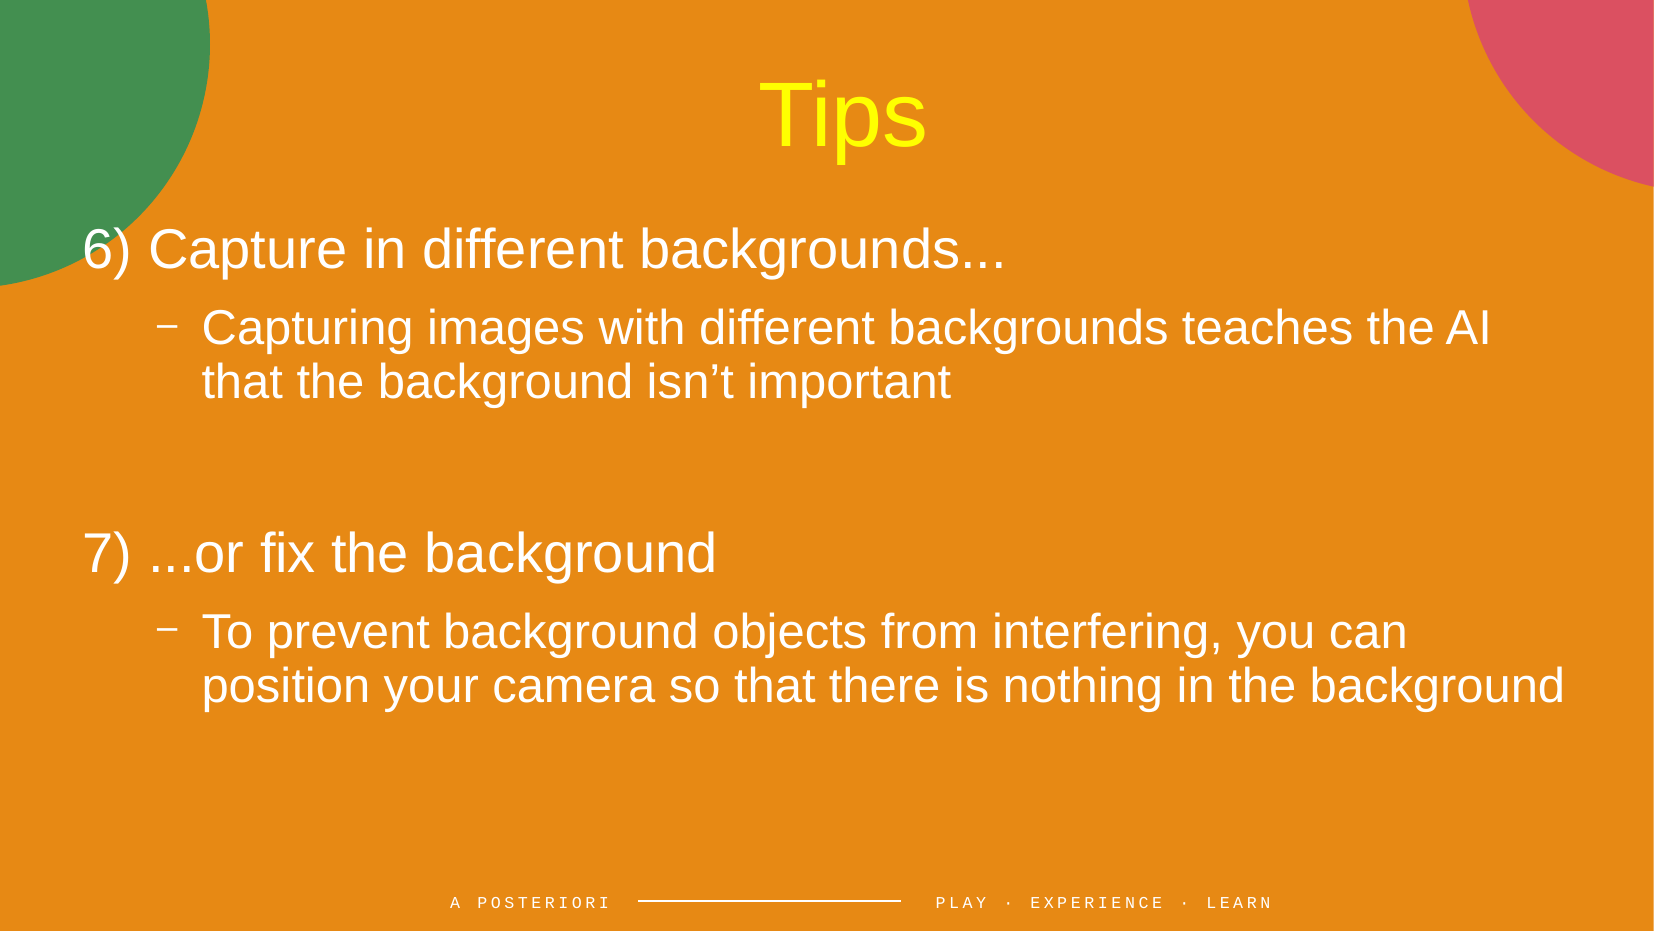

# Tips
6) Capture in different backgrounds...
Capturing images with different backgrounds teaches the AI that the background isn’t important
7) ...or fix the background
To prevent background objects from interfering, you can position your camera so that there is nothing in the background